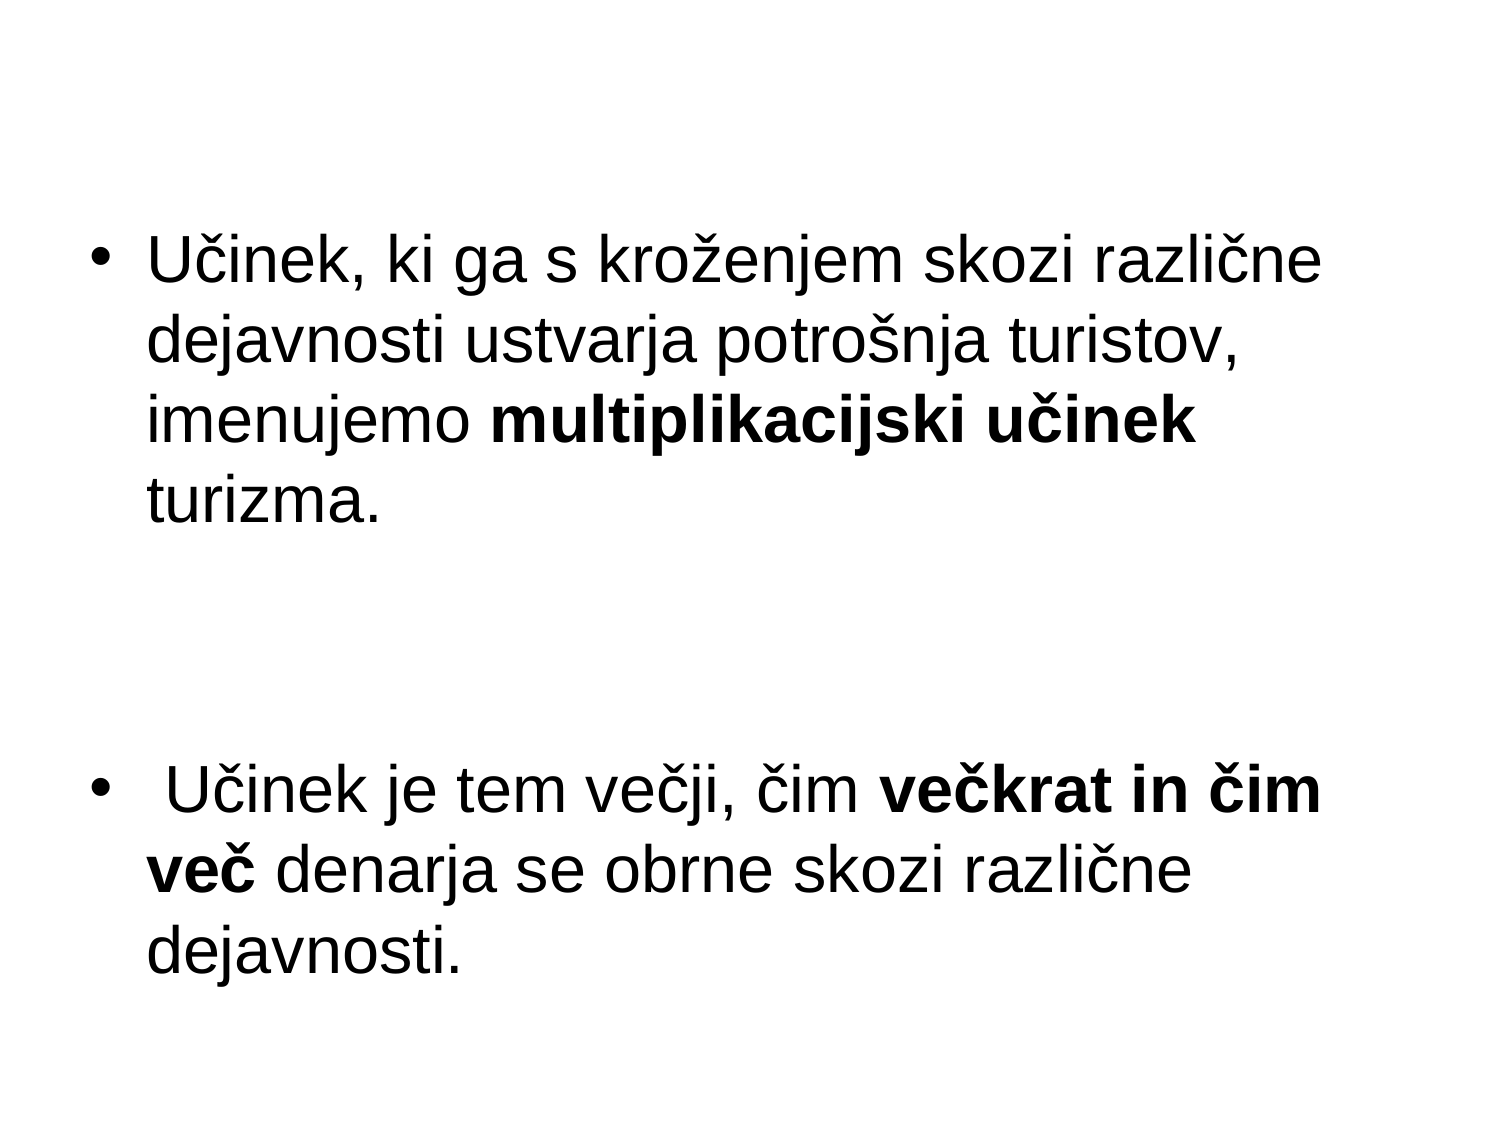

# Učinek, ki ga s kroženjem skozi različne dejavnosti ustvarja potrošnja turistov, imenujemo multiplikacijski učinek turizma.
 Učinek je tem večji, čim večkrat in čim več denarja se obrne skozi različne dejavnosti.